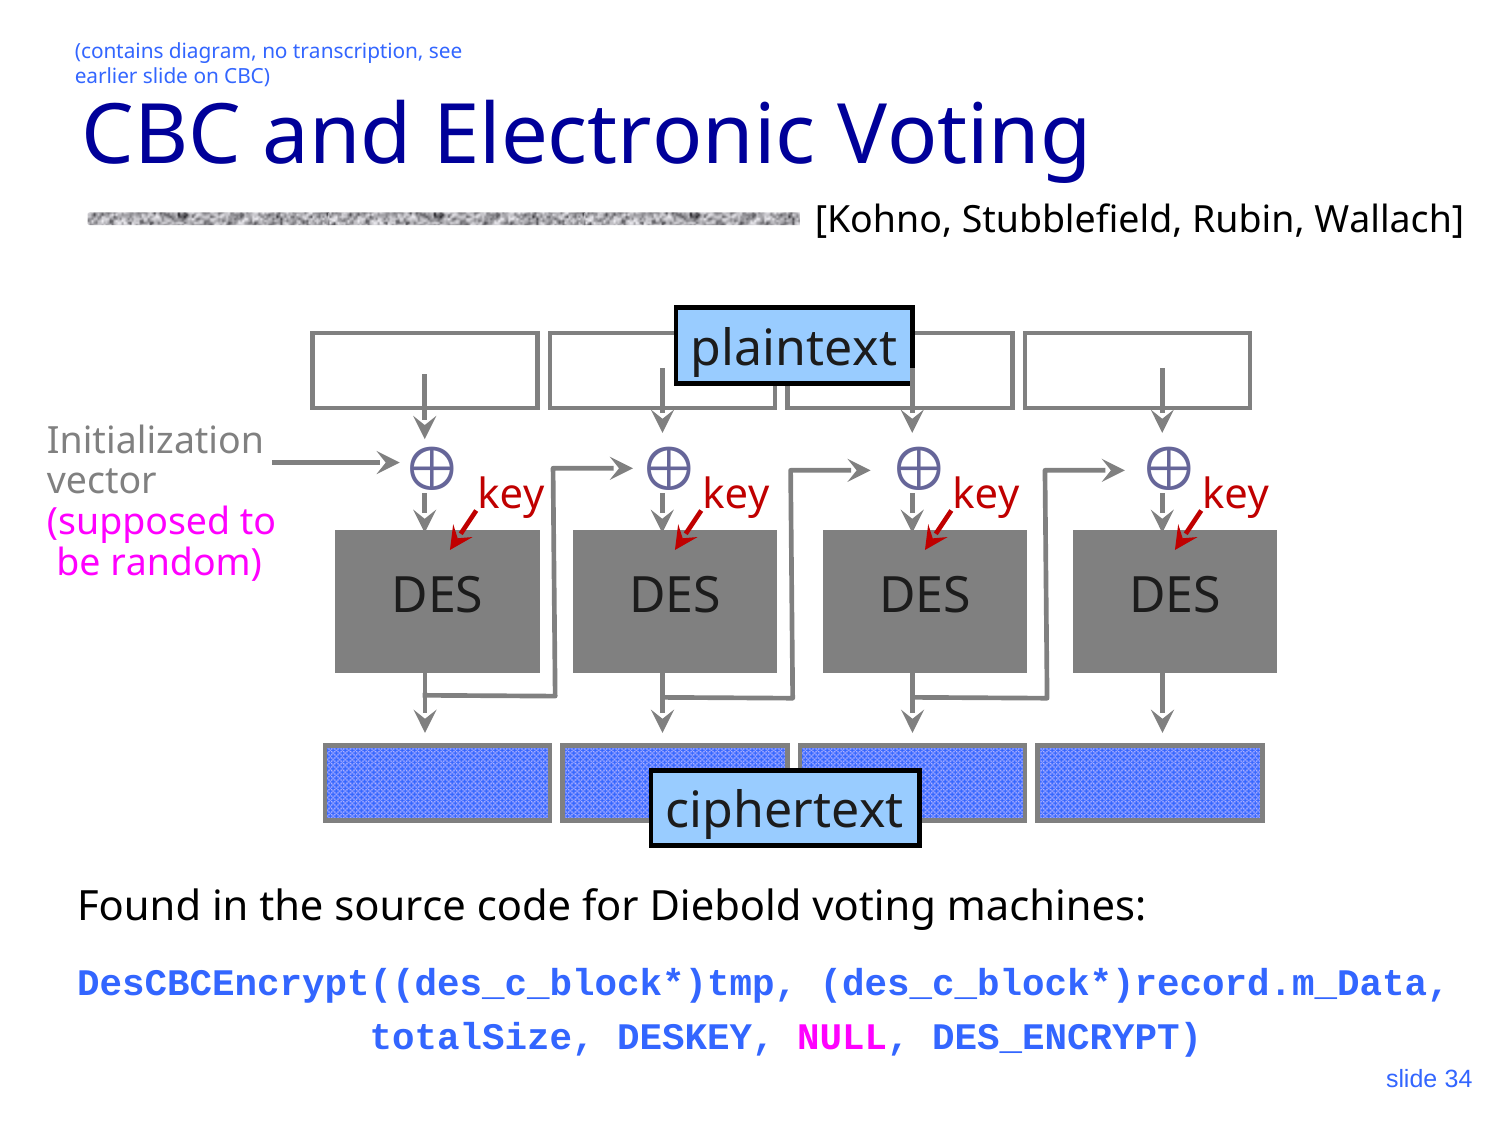

(contains diagram, no transcription, see earlier slide on CBC)
# CBC and Electronic Voting
[Kohno, Stubblefield, Rubin, Wallach]
plaintext




Initialization
vector
(supposed to
 be random)
key
key
key
key
DES
DES
DES
DES
ciphertext
Found in the source code for Diebold voting machines:
DesCBCEncrypt((des_c_block*)tmp, (des_c_block*)record.m_Data,
 totalSize, DESKEY, NULL, DES_ENCRYPT)
slide